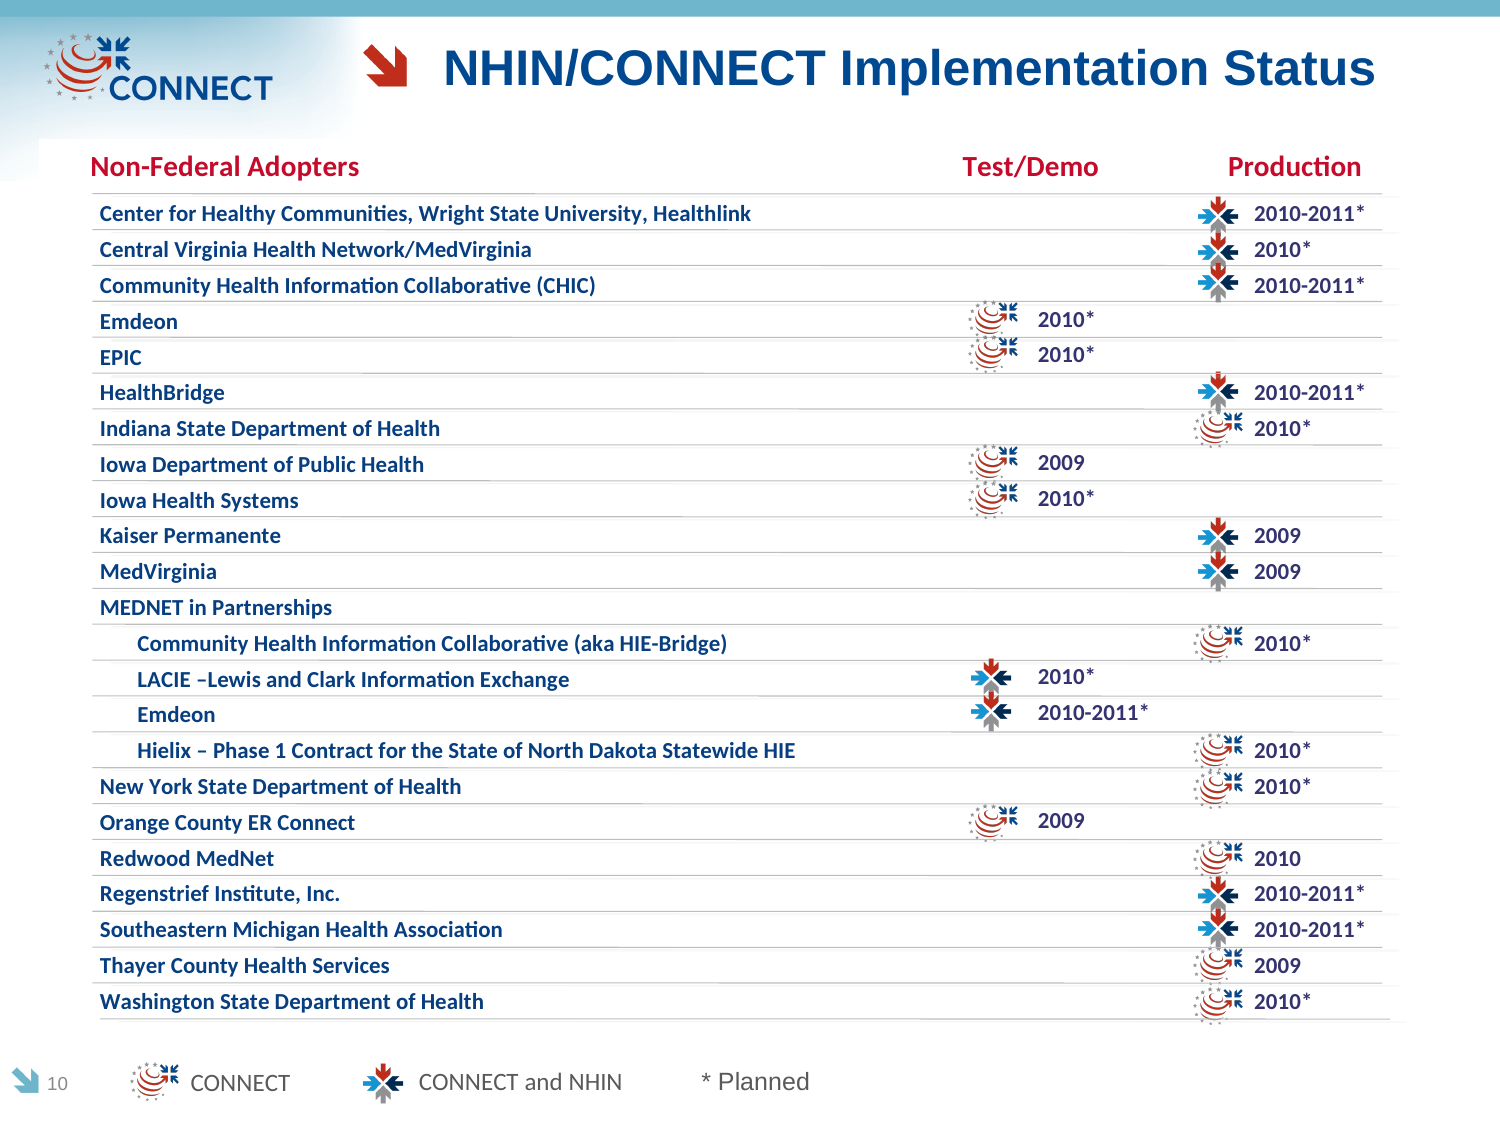

# NHIN/CONNECT Implementation Status
Non-Federal Adopters
Test/Demo
Production
2010*
2010*
2009
2010*
2010*
2010-2011*
2009
Center for Healthy Communities, Wright State University, Healthlink
Central Virginia Health Network/MedVirginia
Community Health Information Collaborative (CHIC)
Emdeon
EPIC
HealthBridge
Indiana State Department of Health
Iowa Department of Public Health
Iowa Health Systems
Kaiser Permanente
MedVirginia
MEDNET in Partnerships
	Community Health Information Collaborative (aka HIE-Bridge)
	LACIE –Lewis and Clark Information Exchange
	Emdeon
	Hielix – Phase 1 Contract for the State of North Dakota Statewide HIE
New York State Department of Health
Orange County ER Connect
Redwood MedNet
Regenstrief Institute, Inc.
Southeastern Michigan Health Association
Thayer County Health Services
Washington State Department of Health
2010-2011*
2010*
2010-2011*
2010-2011*
2010*
2009
2009
2010*
2010*
2010*
2010
2010-2011*
2010-2011*
2009
2010*
CONNECT and NHIN
* Planned
CONNECT